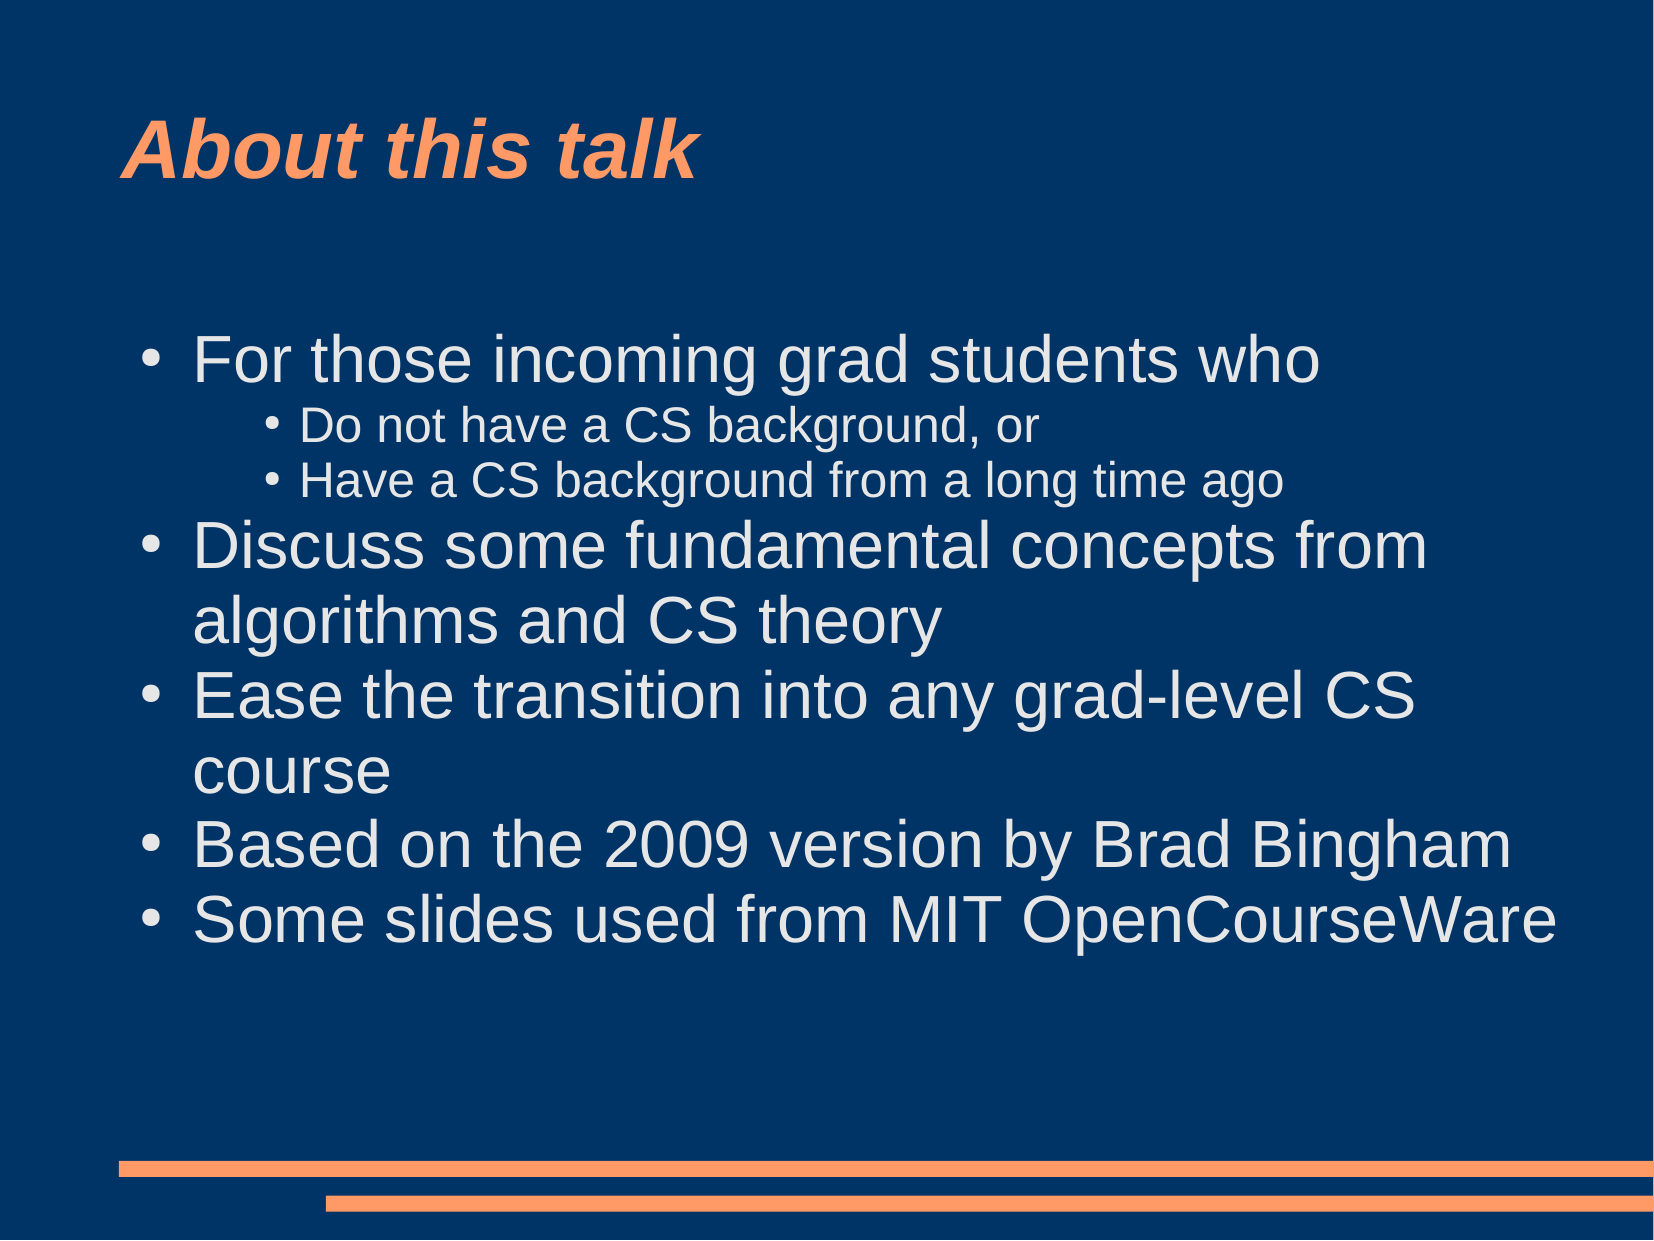

# About this talk
For those incoming grad students who
Do not have a CS background, or
Have a CS background from a long time ago
Discuss some fundamental concepts from algorithms and CS theory
Ease the transition into any grad-level CS course
Based on the 2009 version by Brad Bingham
Some slides used from MIT OpenCourseWare